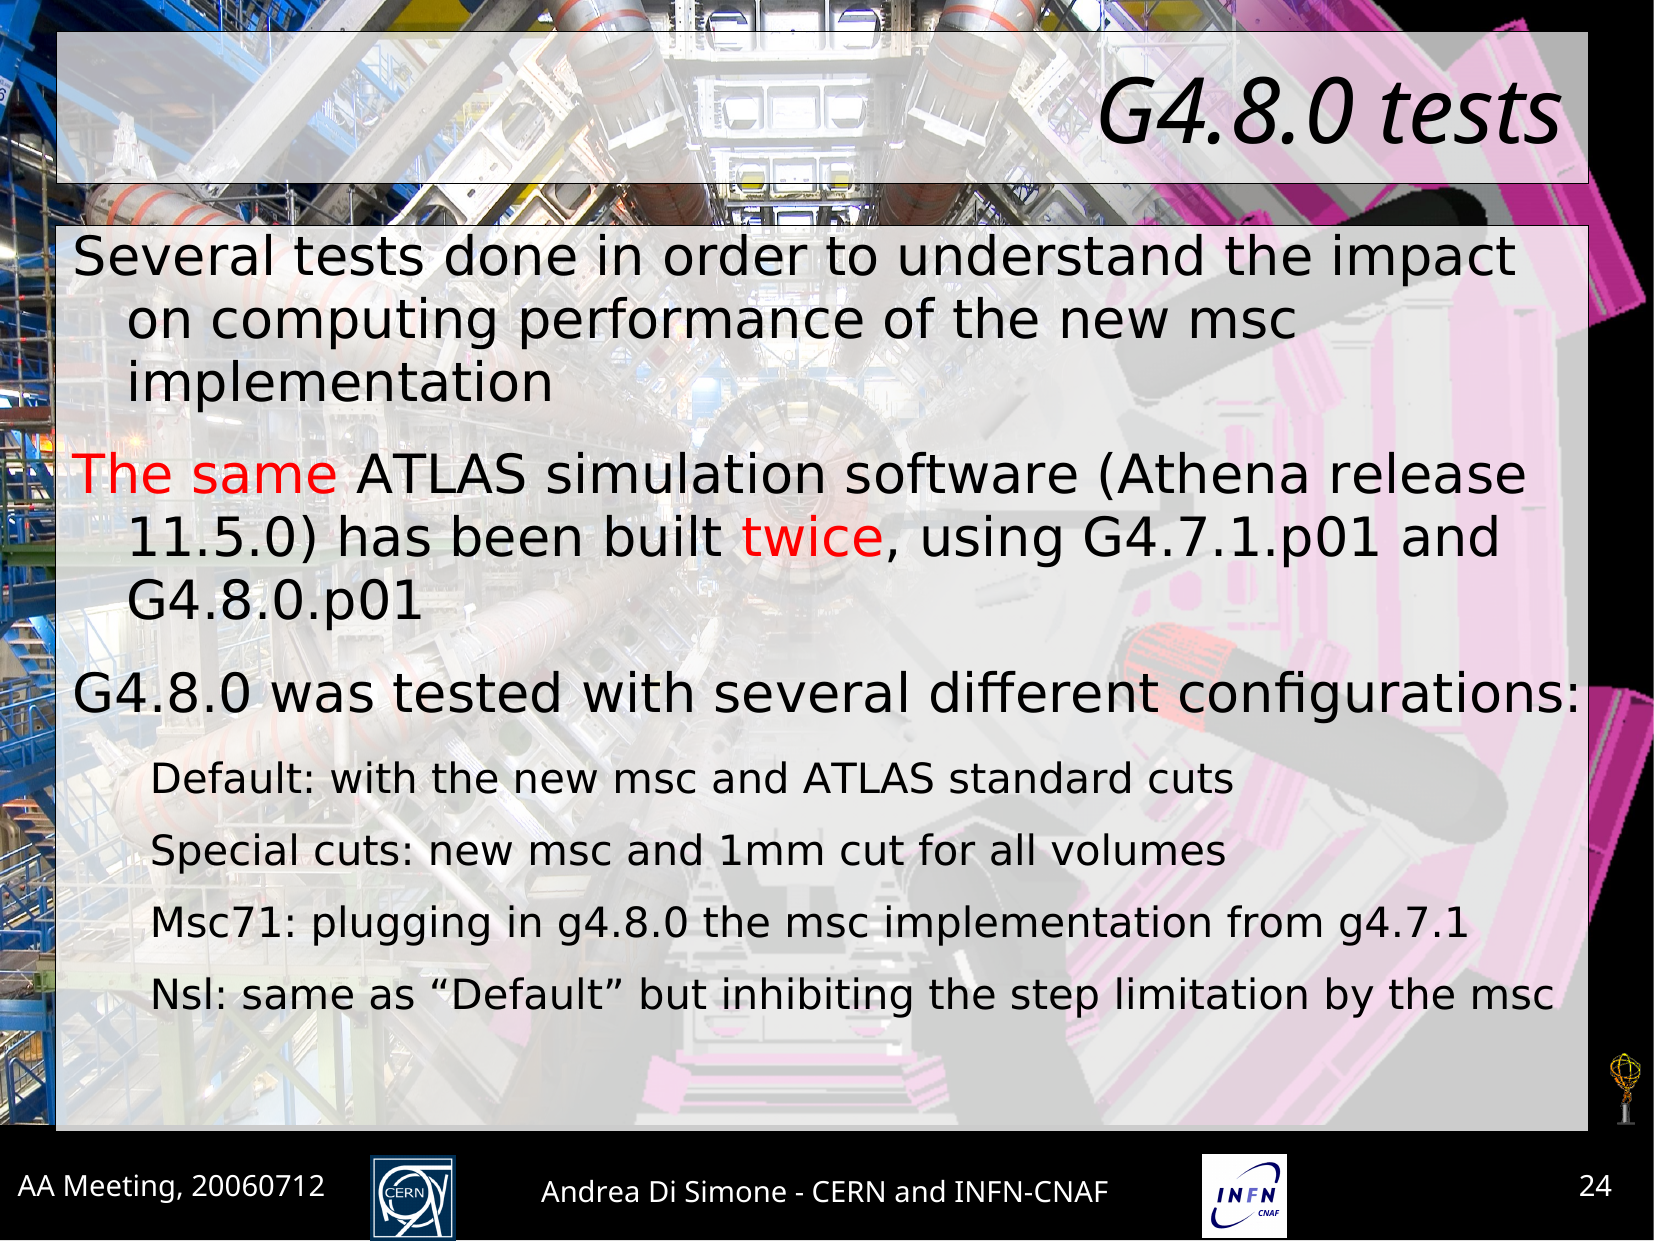

# G4.8.0 tests
Several tests done in order to understand the impact on computing performance of the new msc implementation
The same ATLAS simulation software (Athena release 11.5.0) has been built twice, using G4.7.1.p01 and G4.8.0.p01
G4.8.0 was tested with several different configurations:
Default: with the new msc and ATLAS standard cuts
Special cuts: new msc and 1mm cut for all volumes
Msc71: plugging in g4.8.0 the msc implementation from g4.7.1
Nsl: same as “Default” but inhibiting the step limitation by the msc
AA Meeting, 20060712
24
Andrea Di Simone - CERN and INFN-CNAF